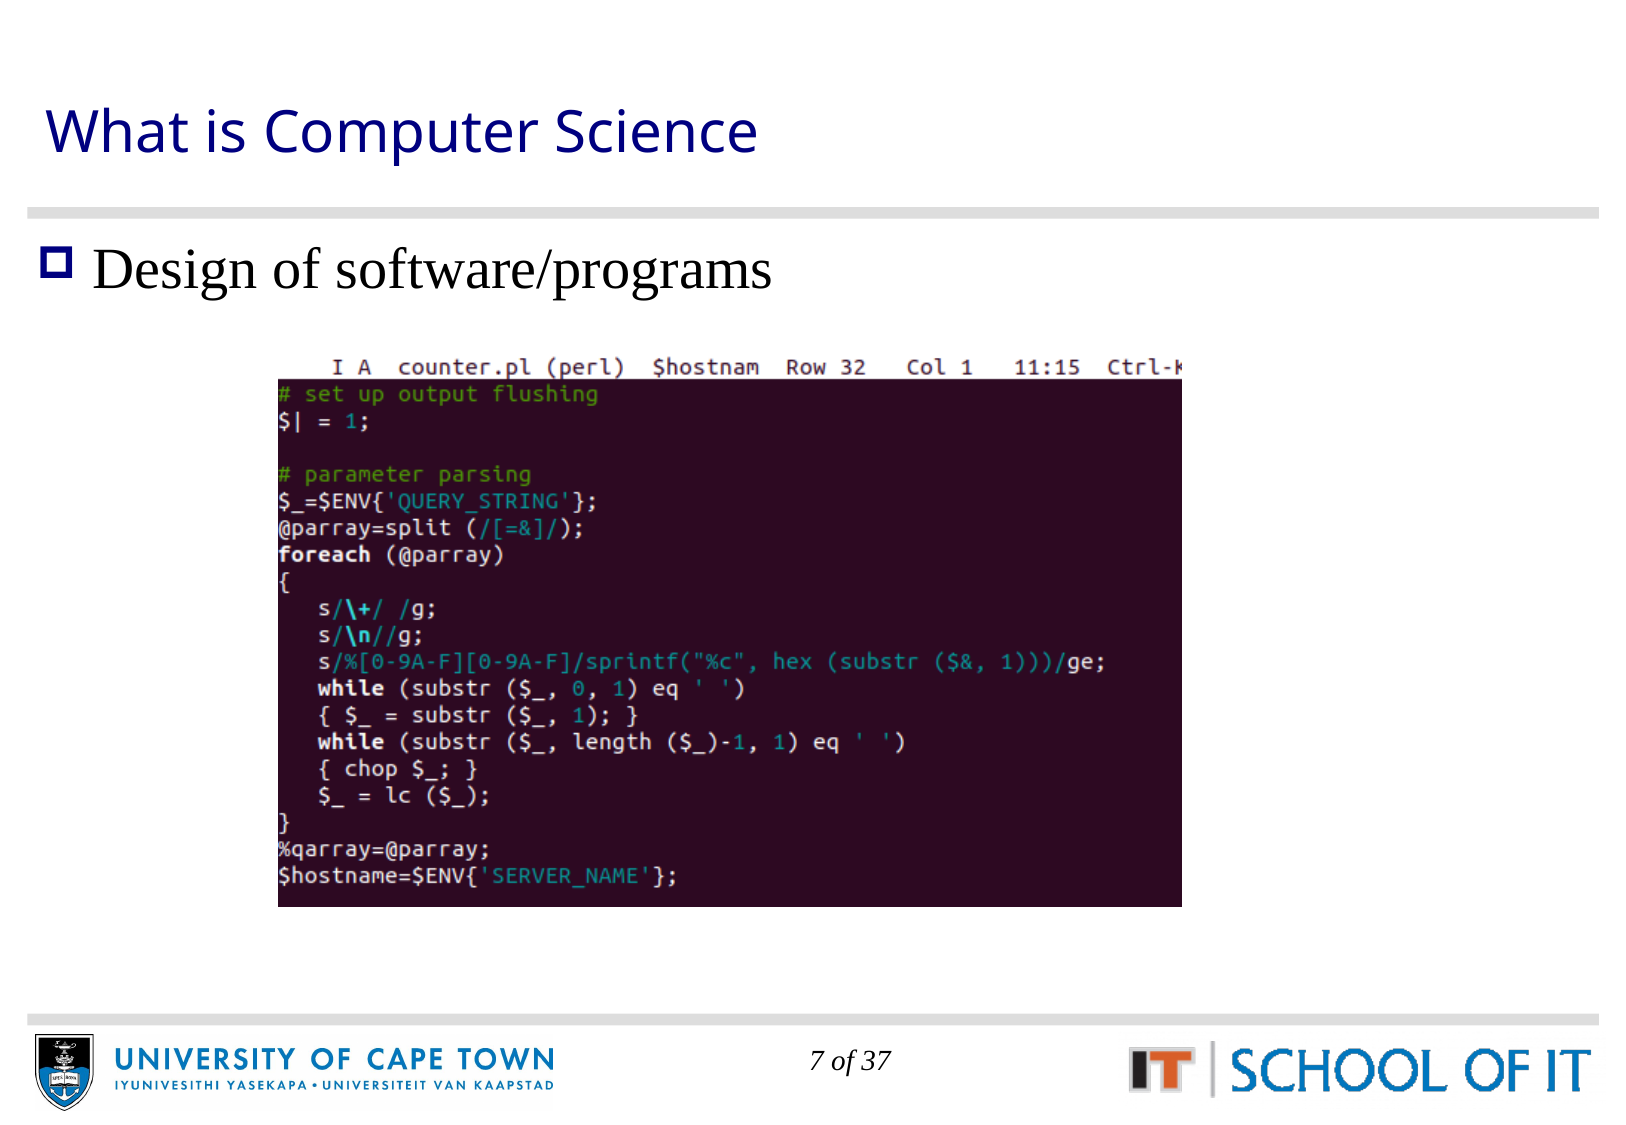

# What is Computer Science
Design of software/programs
7